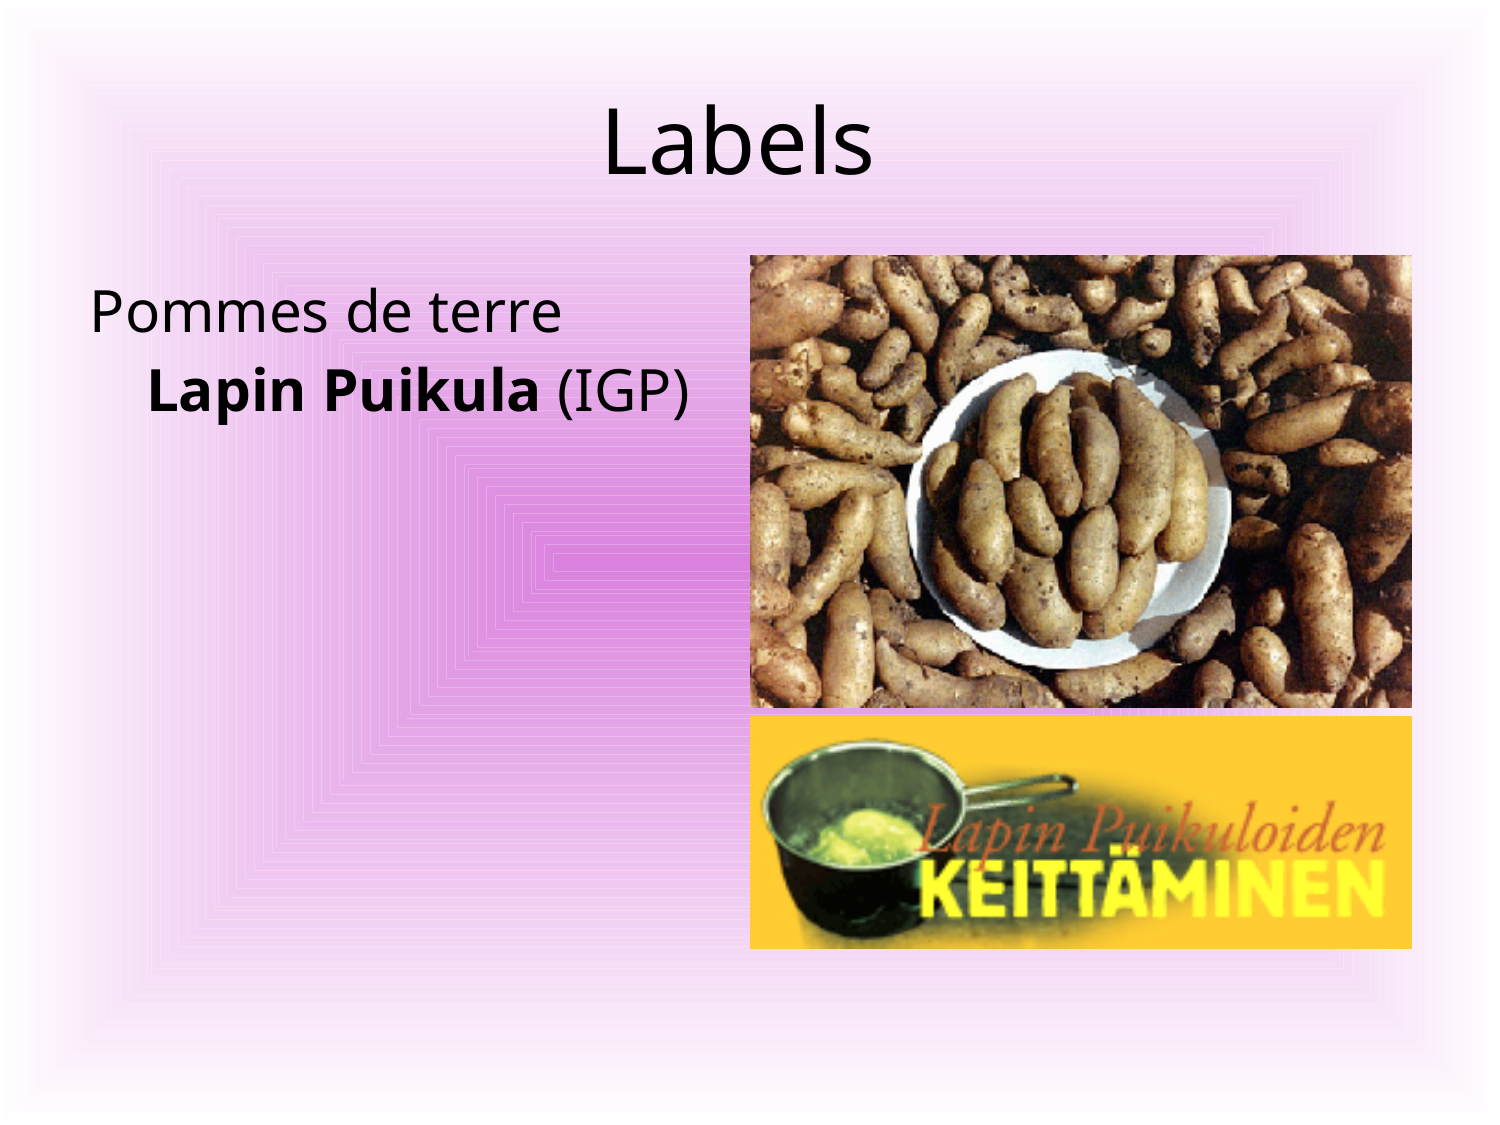

# Labels
Pommes de terre Lapin Puikula (IGP)